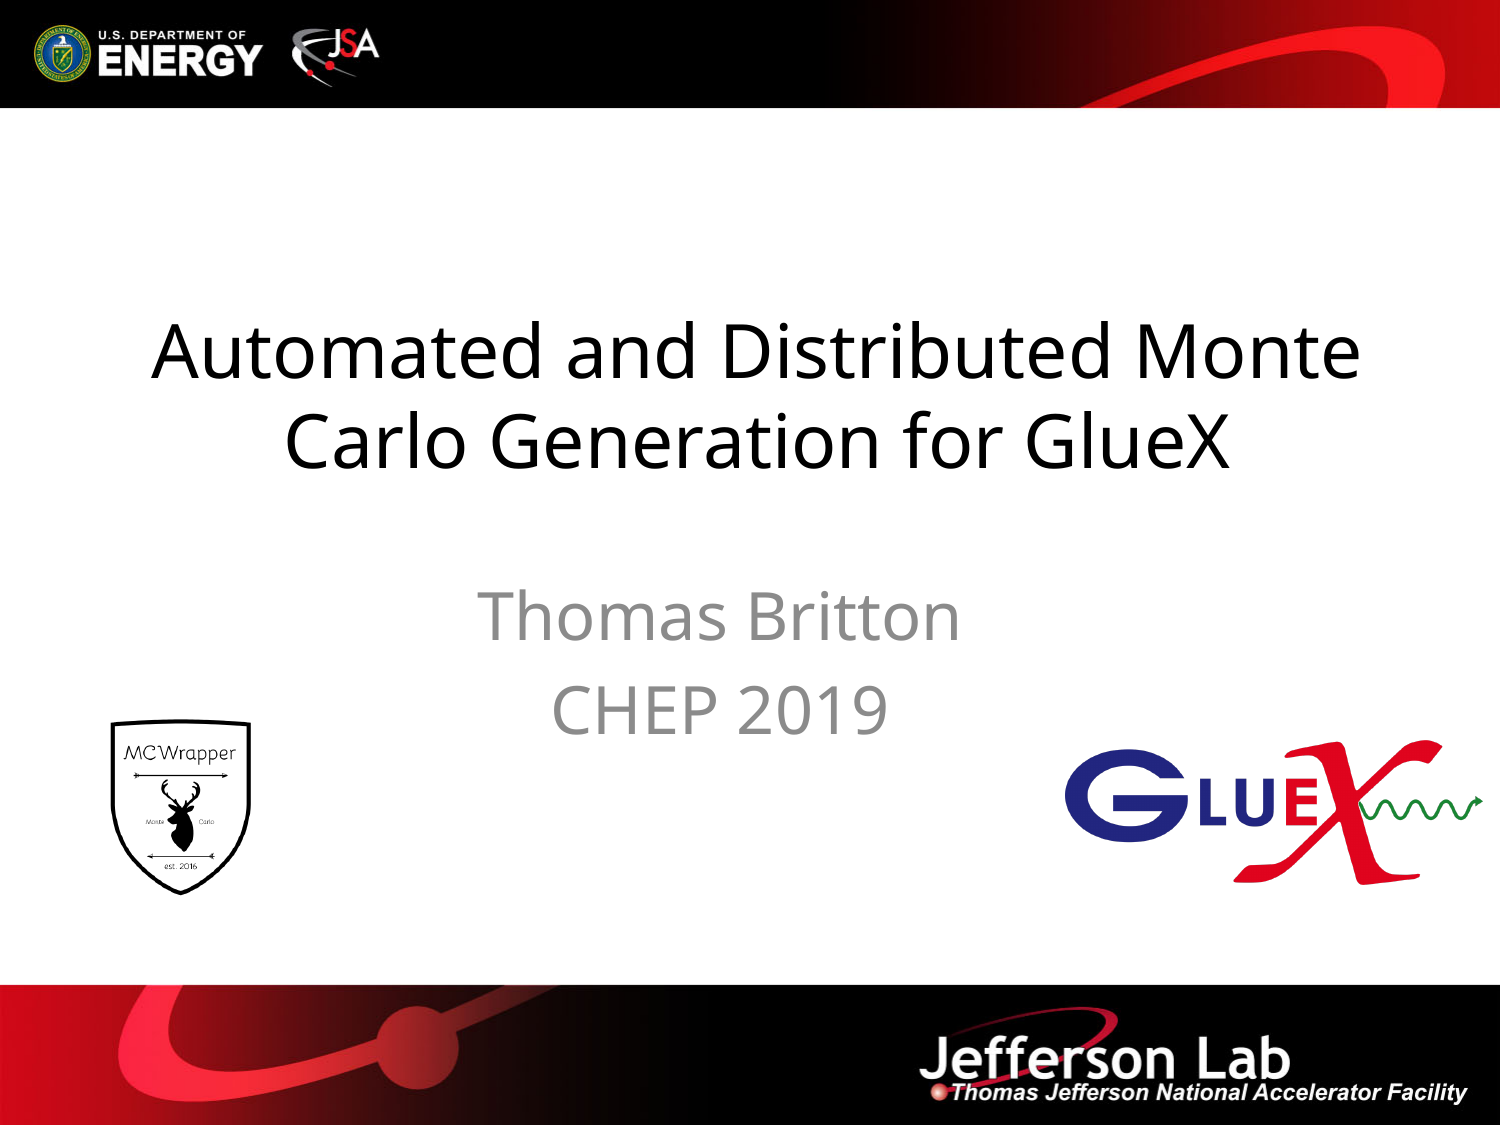

# Automated and Distributed Monte Carlo Generation for GlueX
Thomas Britton
CHEP 2019